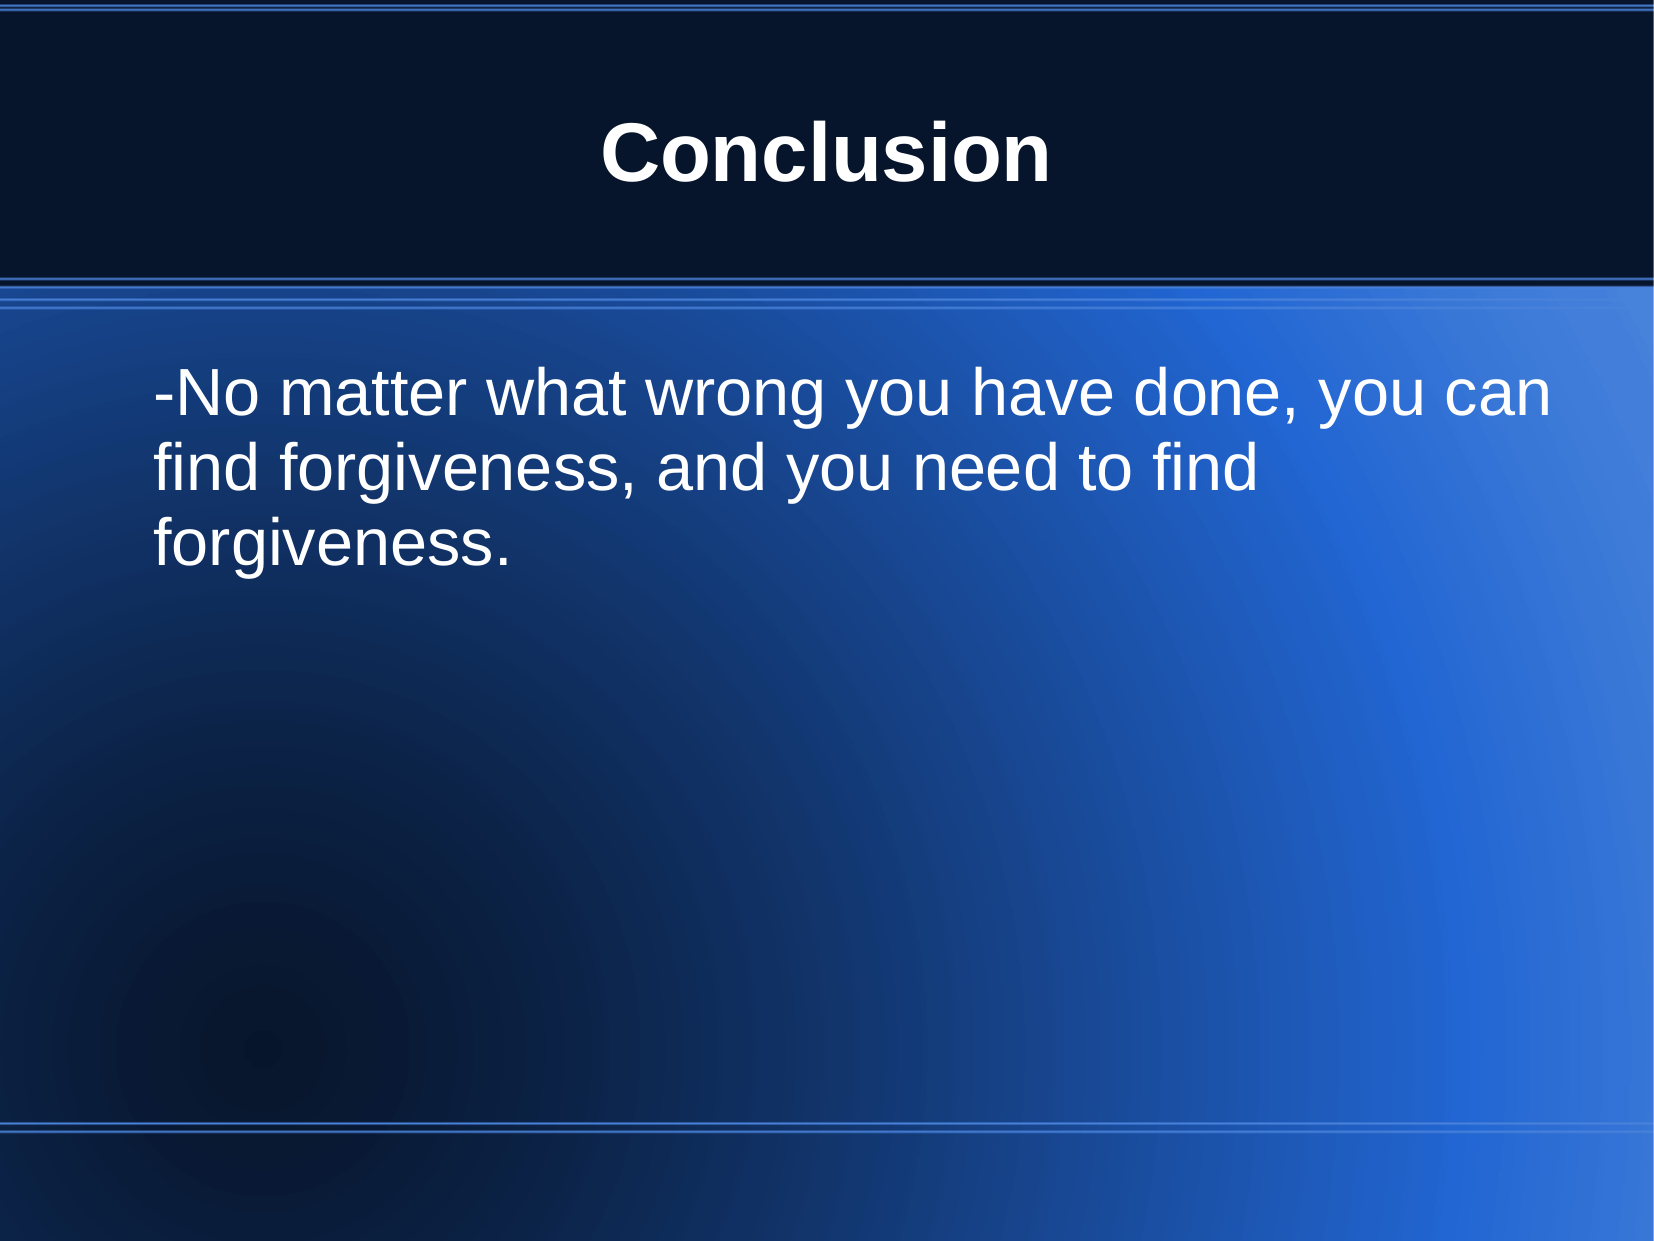

# Conclusion
-No matter what wrong you have done, you can find forgiveness, and you need to find forgiveness.